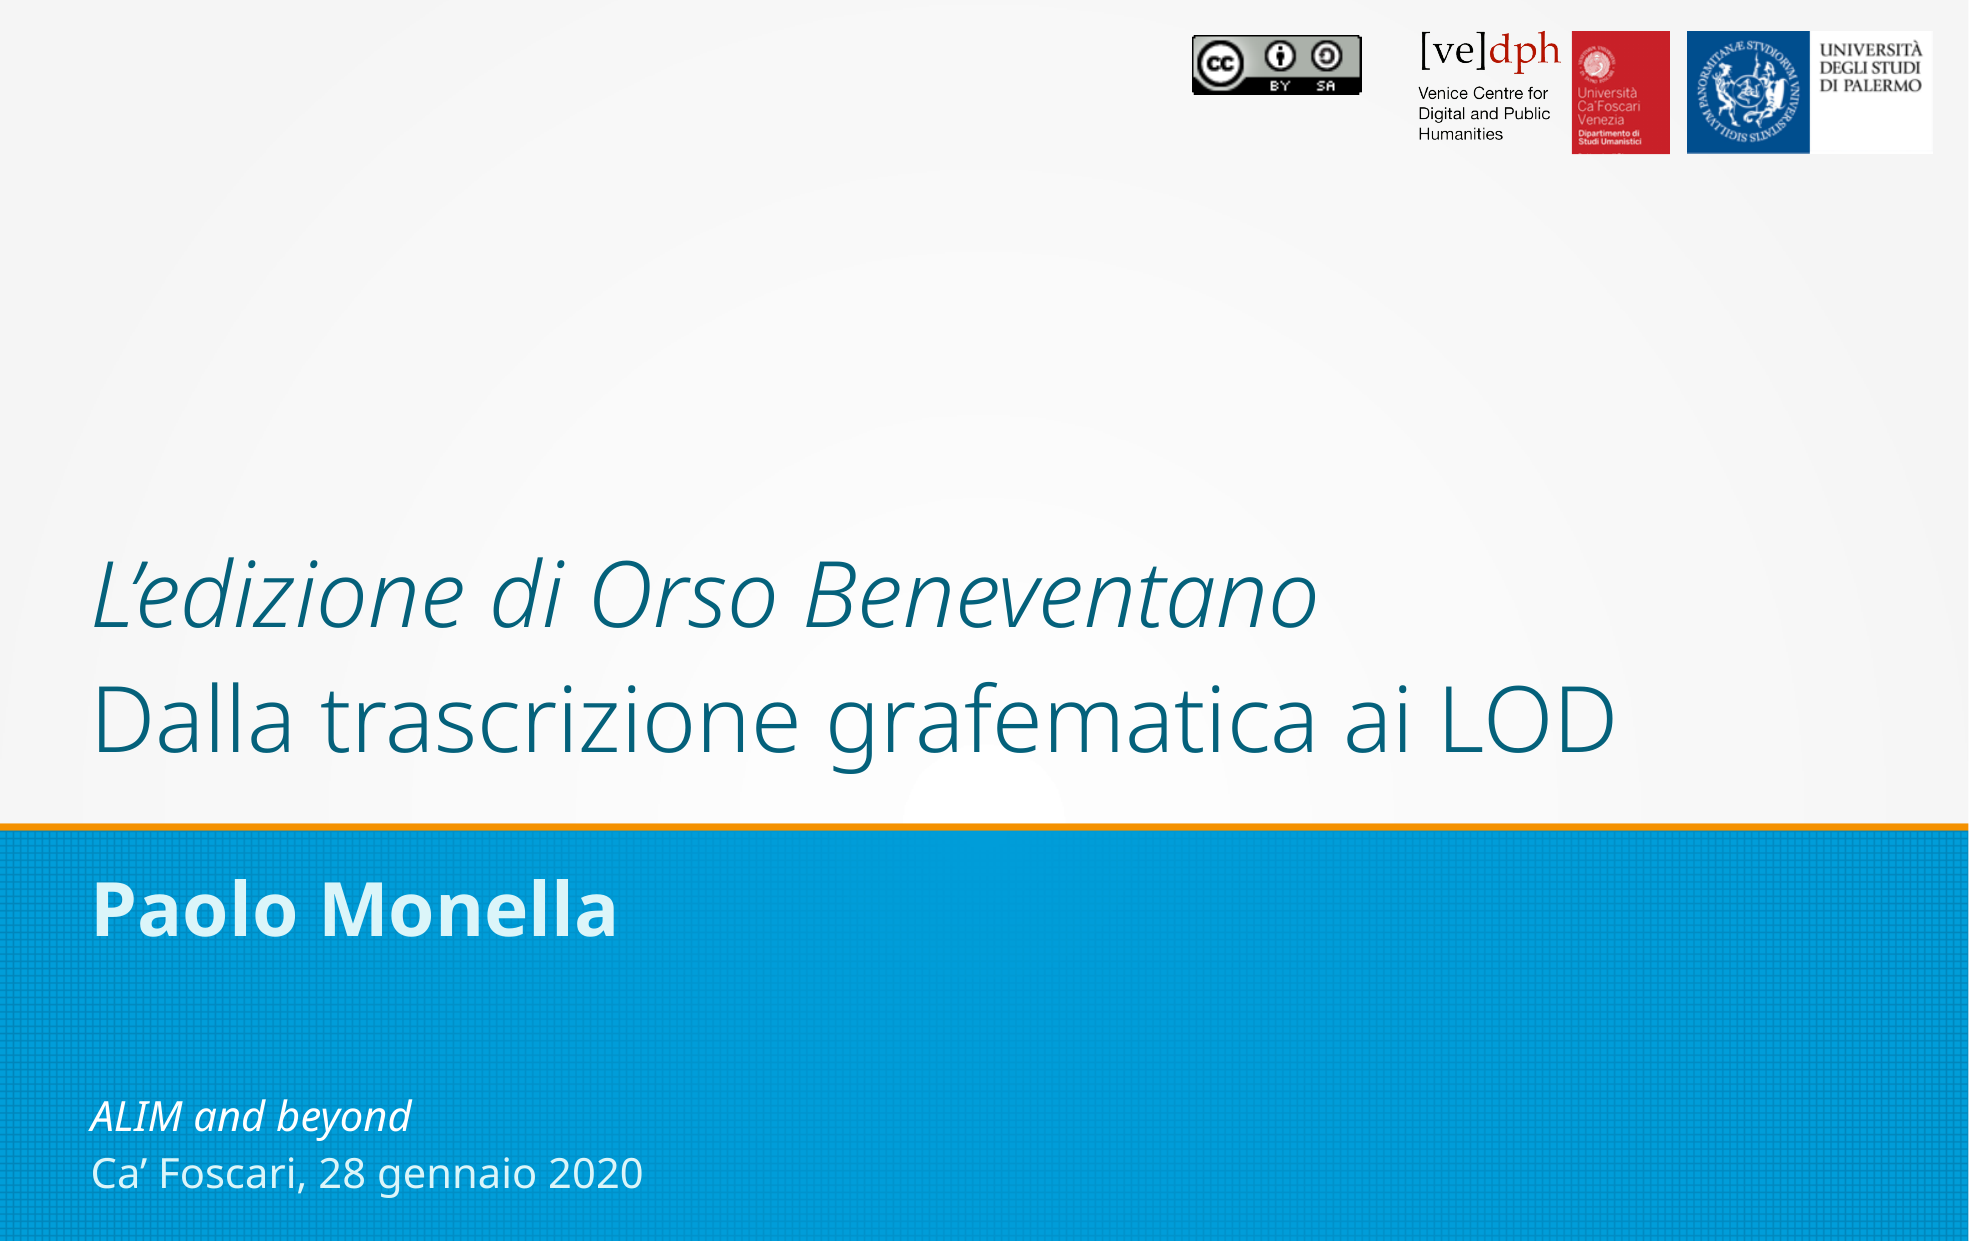

# L’edizione di Orso Beneventano Dalla trascrizione grafematica ai LOD
Paolo Monella
ALIM and beyond
Ca’ Foscari, 28 gennaio 2020